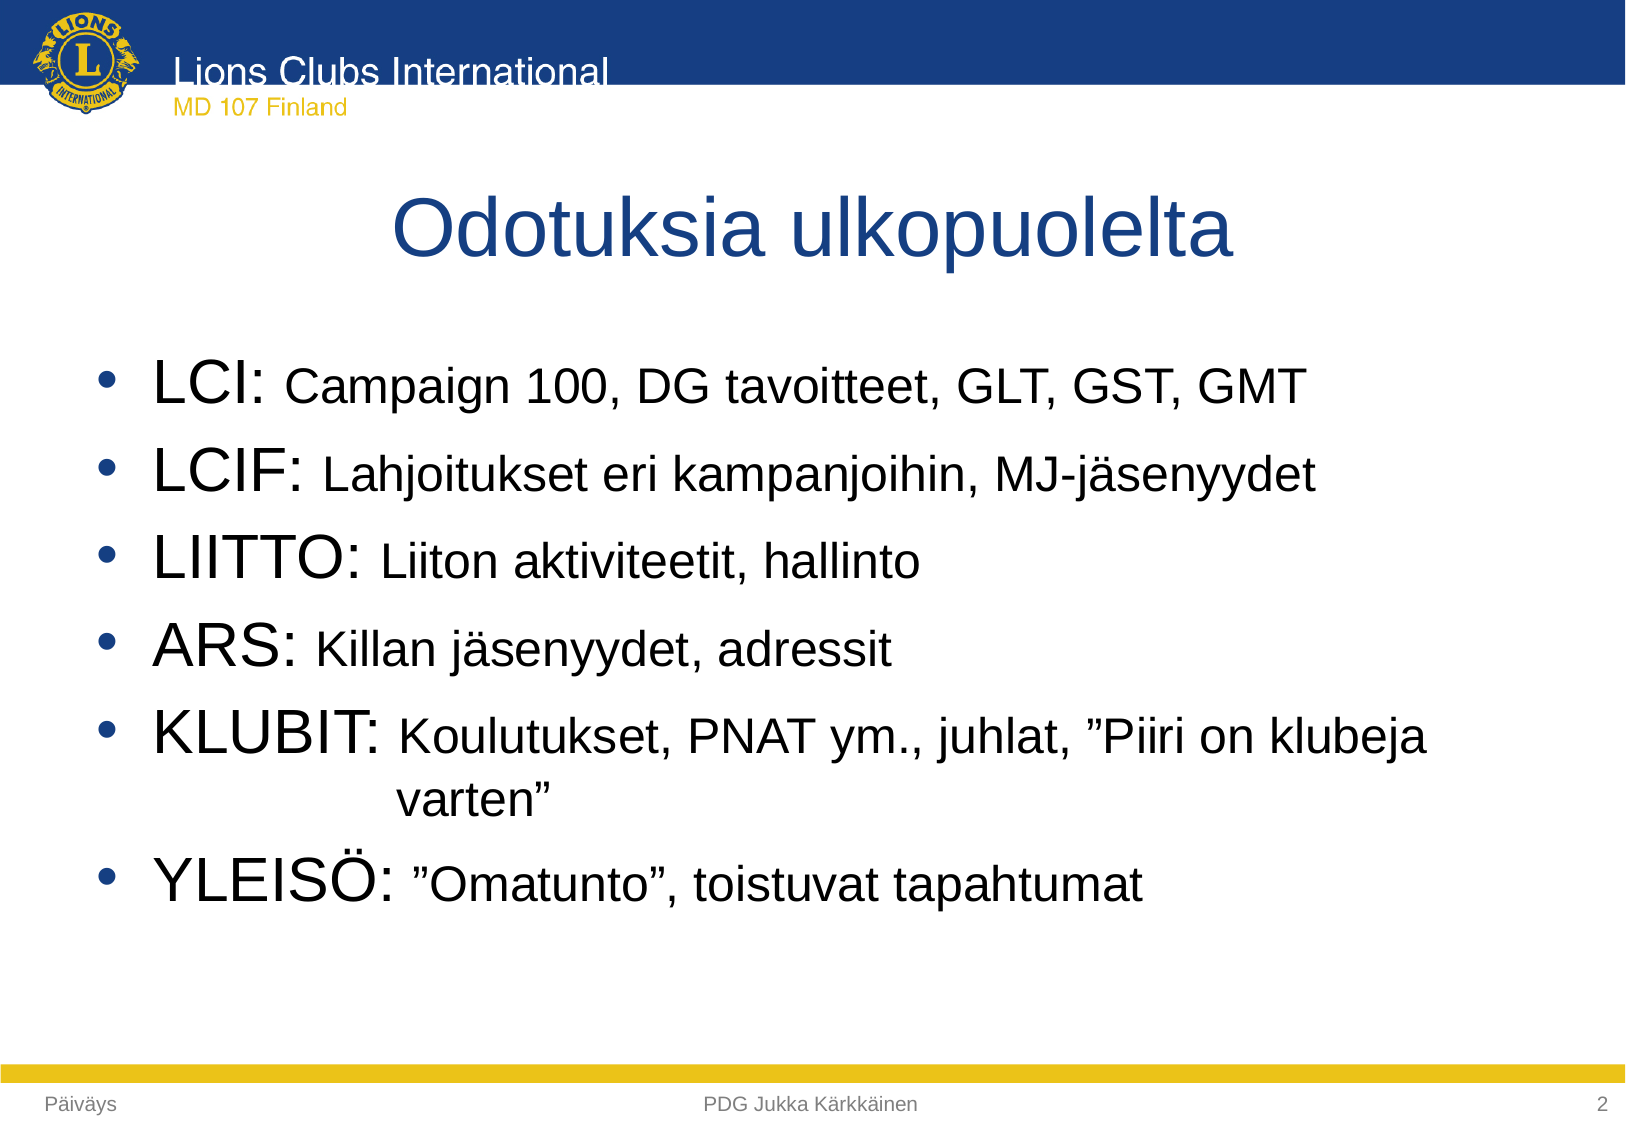

# Odotuksia ulkopuolelta
LCI: Campaign 100, DG tavoitteet, GLT, GST, GMT
LCIF: Lahjoitukset eri kampanjoihin, MJ-jäsenyydet
LIITTO: Liiton aktiviteetit, hallinto
ARS: Killan jäsenyydet, adressit
KLUBIT: Koulutukset, PNAT ym., juhlat, ”Piiri on klubeja 						varten”
YLEISÖ: ”Omatunto”, toistuvat tapahtumat
Päiväys
PDG Jukka Kärkkäinen